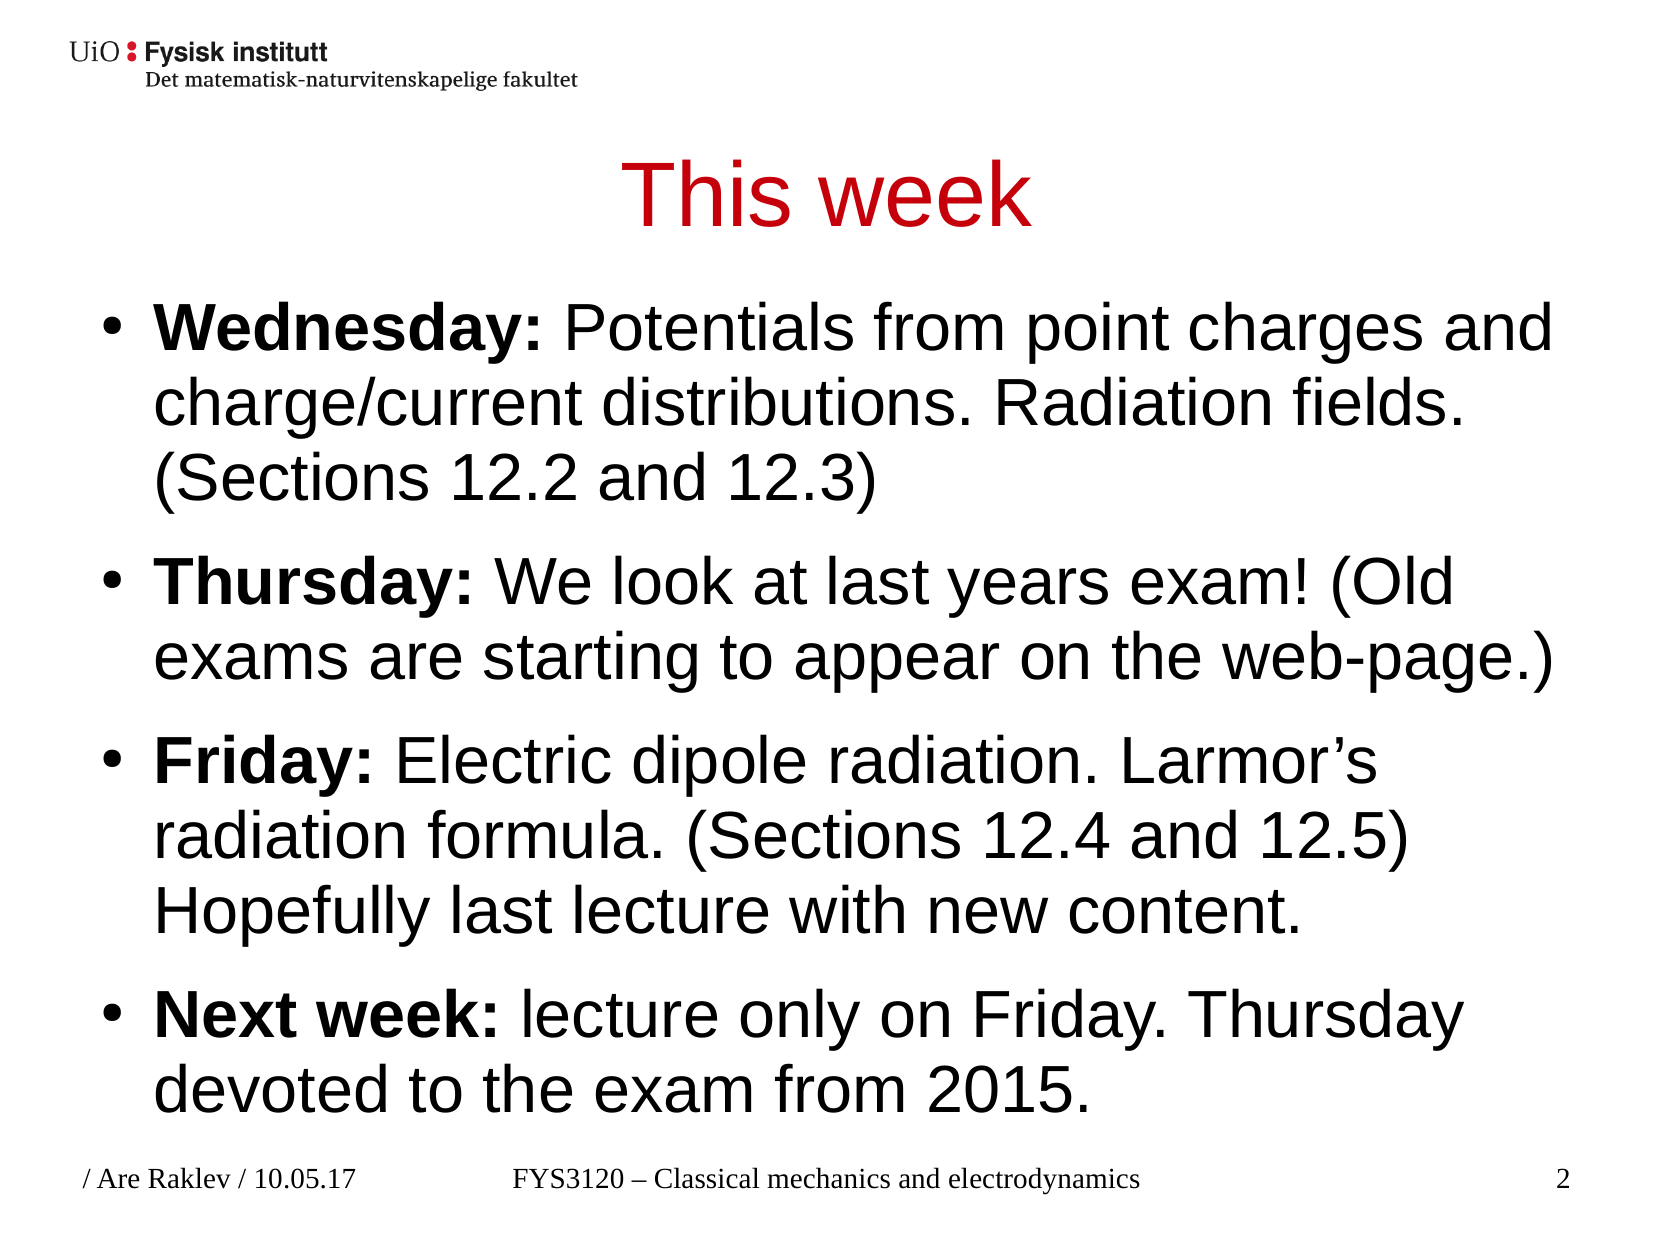

# This week
Wednesday: Potentials from point charges and charge/current distributions. Radiation fields. (Sections 12.2 and 12.3)
Thursday: We look at last years exam! (Old exams are starting to appear on the web-page.)
Friday: Electric dipole radiation. Larmor’s radiation formula. (Sections 12.4 and 12.5) Hopefully last lecture with new content.
Next week: lecture only on Friday. Thursday devoted to the exam from 2015.
/ Are Raklev / 10.05.17
FYS3120 – Classical mechanics and electrodynamics
2